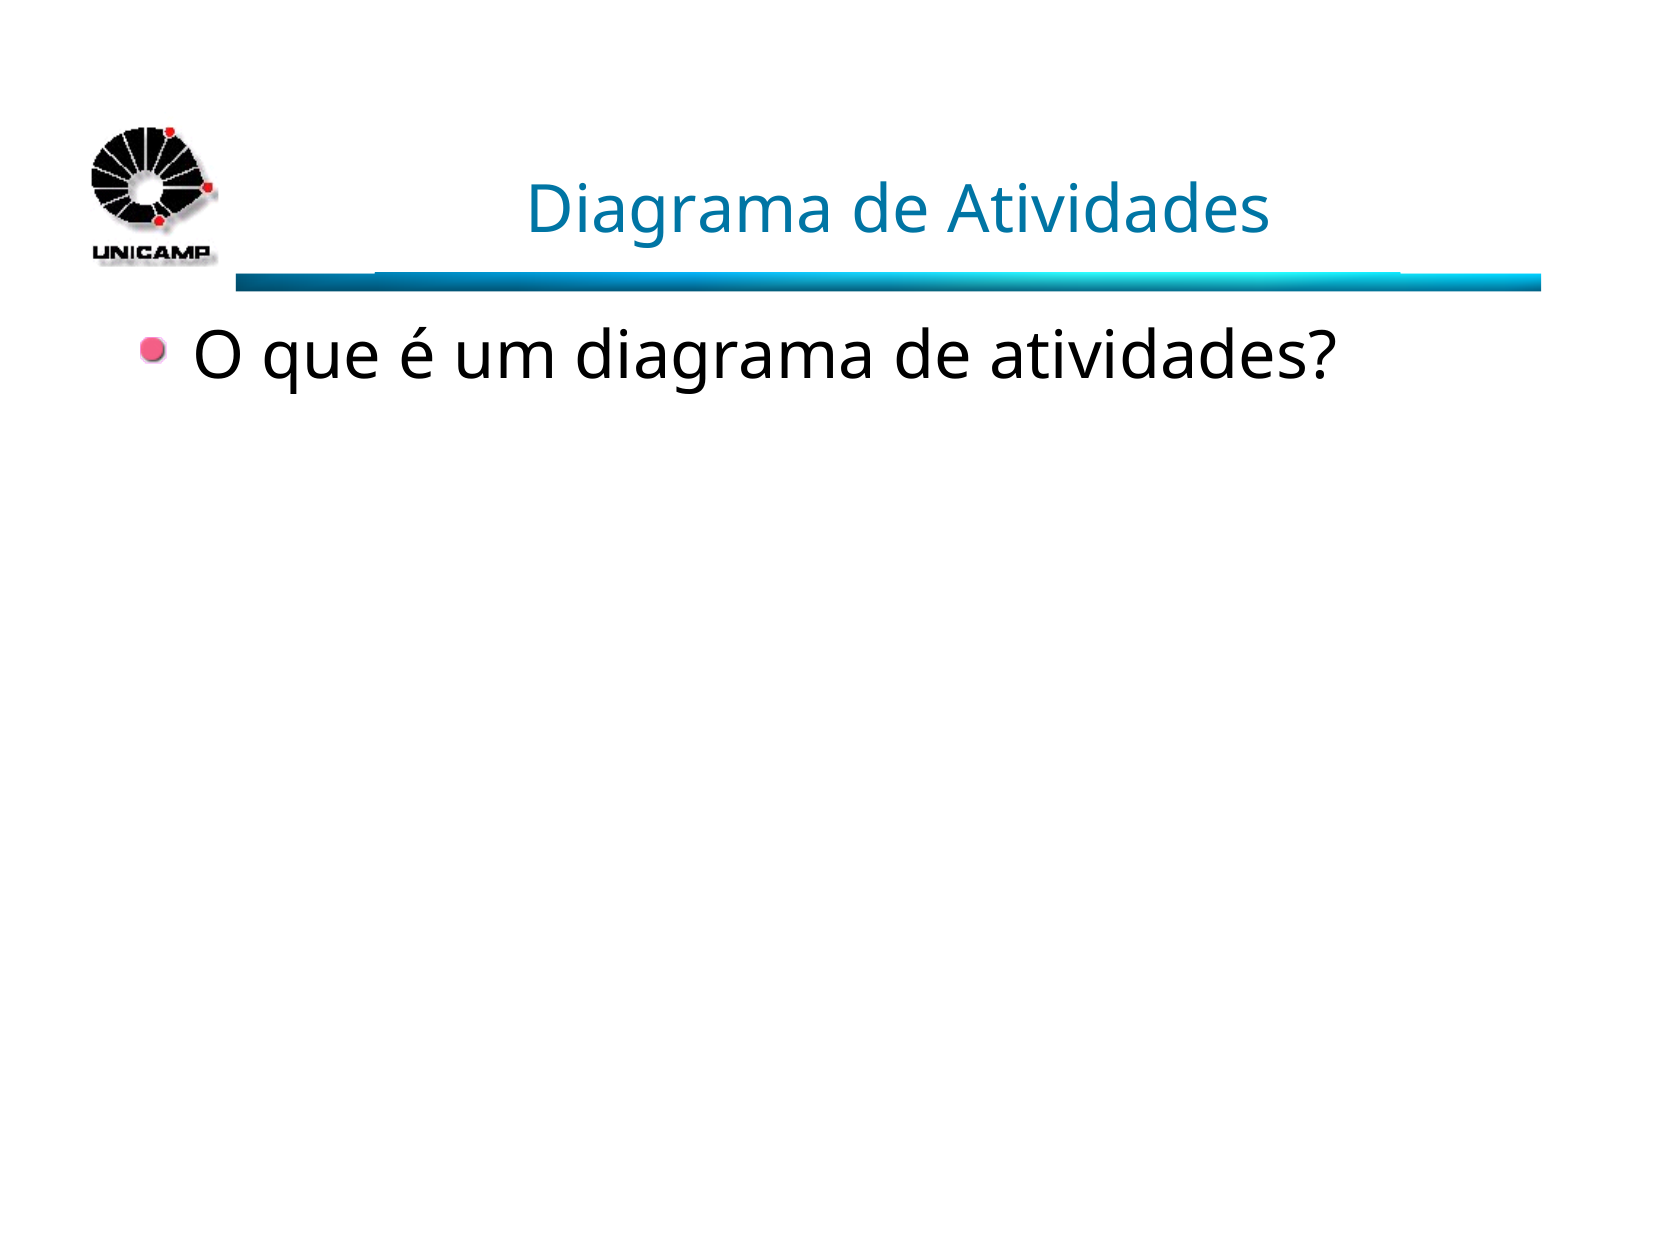

# Diagrama de Atividades
O que é um diagrama de atividades?